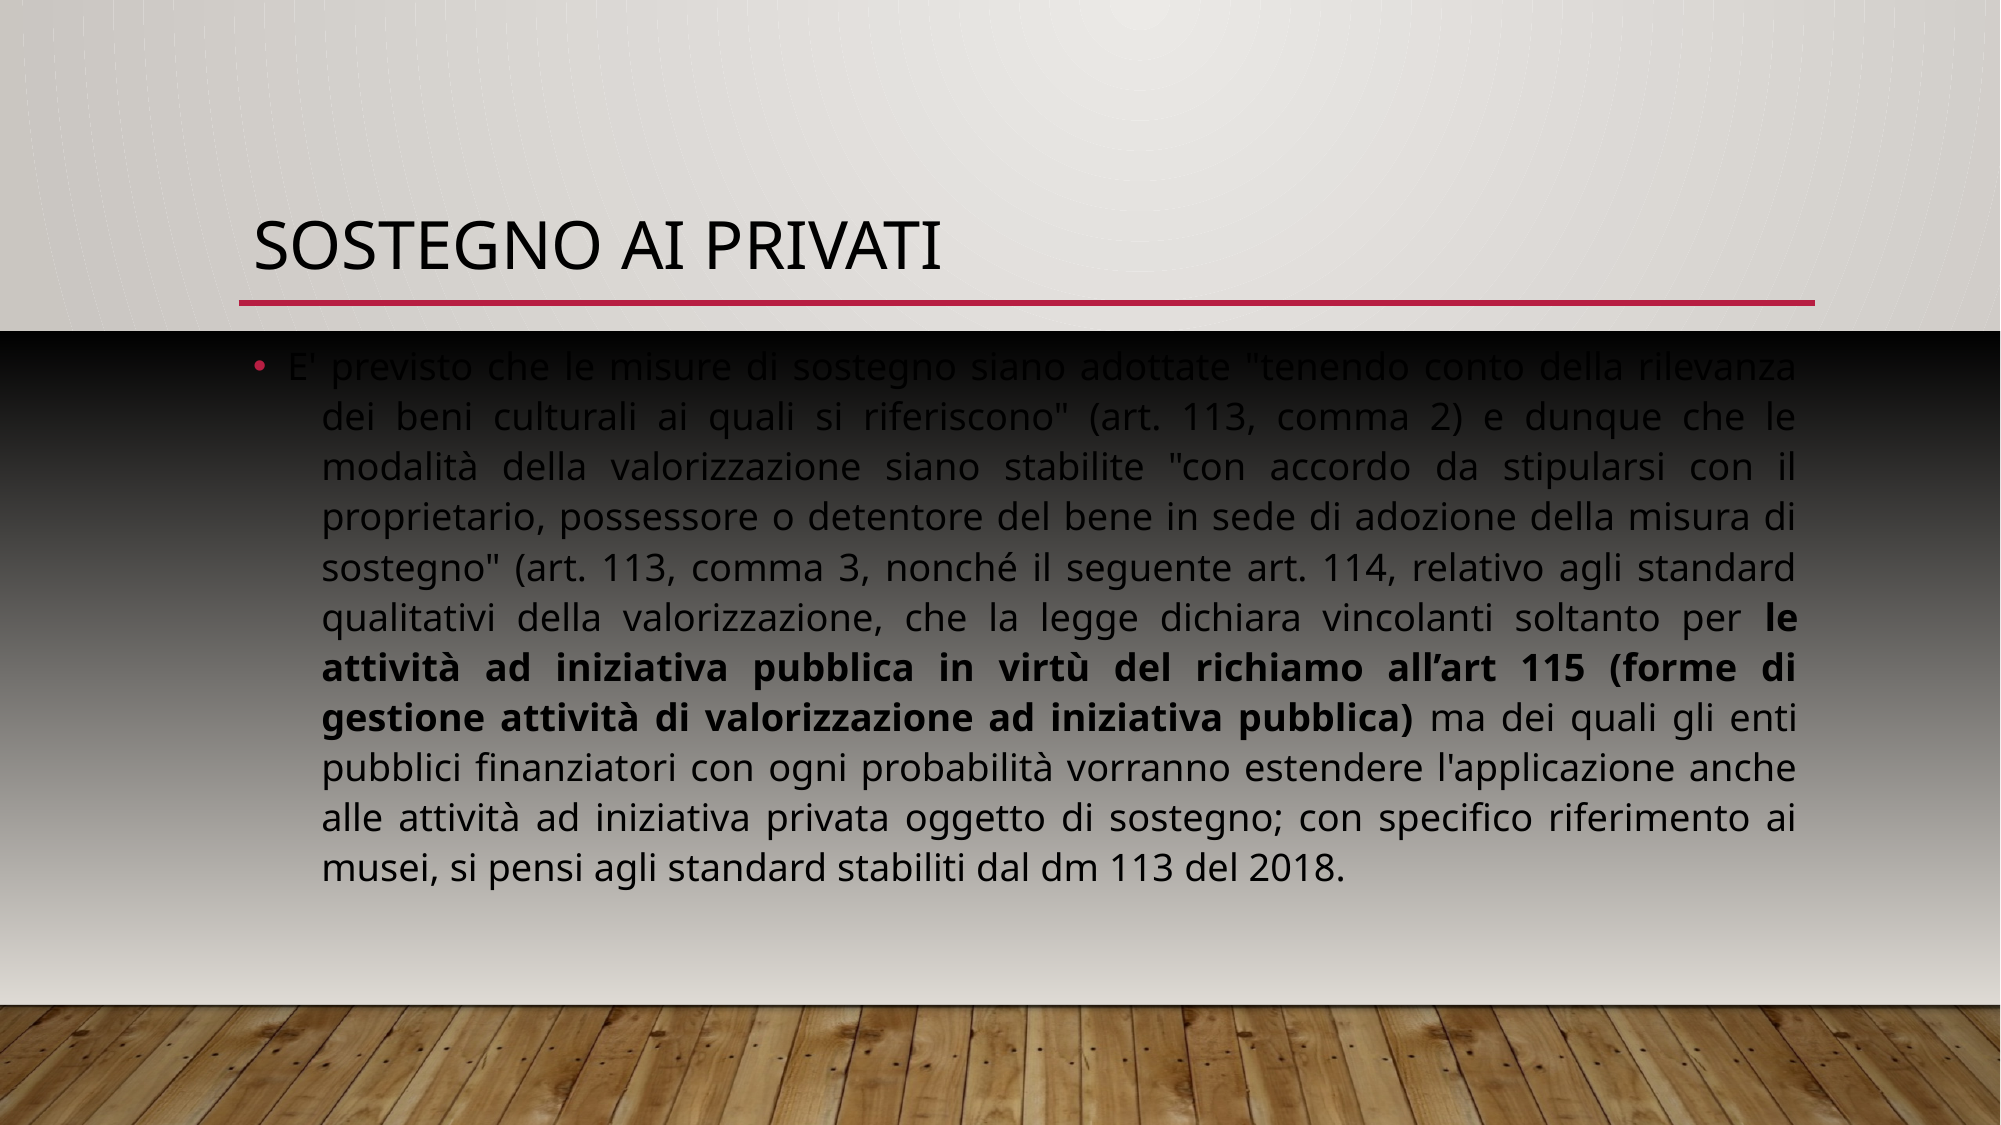

# Sostegno ai privati
E' previsto che le misure di sostegno siano adottate "tenendo conto della rilevanza dei beni culturali ai quali si riferiscono" (art. 113, comma 2) e dunque che le modalità della valorizzazione siano stabilite "con accordo da stipularsi con il proprietario, possessore o detentore del bene in sede di adozione della misura di sostegno" (art. 113, comma 3, nonché il seguente art. 114, relativo agli standard qualitativi della valorizzazione, che la legge dichiara vincolanti soltanto per le attività ad iniziativa pubblica in virtù del richiamo all’art 115 (forme di gestione attività di valorizzazione ad iniziativa pubblica) ma dei quali gli enti pubblici finanziatori con ogni probabilità vorranno estendere l'applicazione anche alle attività ad iniziativa privata oggetto di sostegno; con specifico riferimento ai musei, si pensi agli standard stabiliti dal dm 113 del 2018.